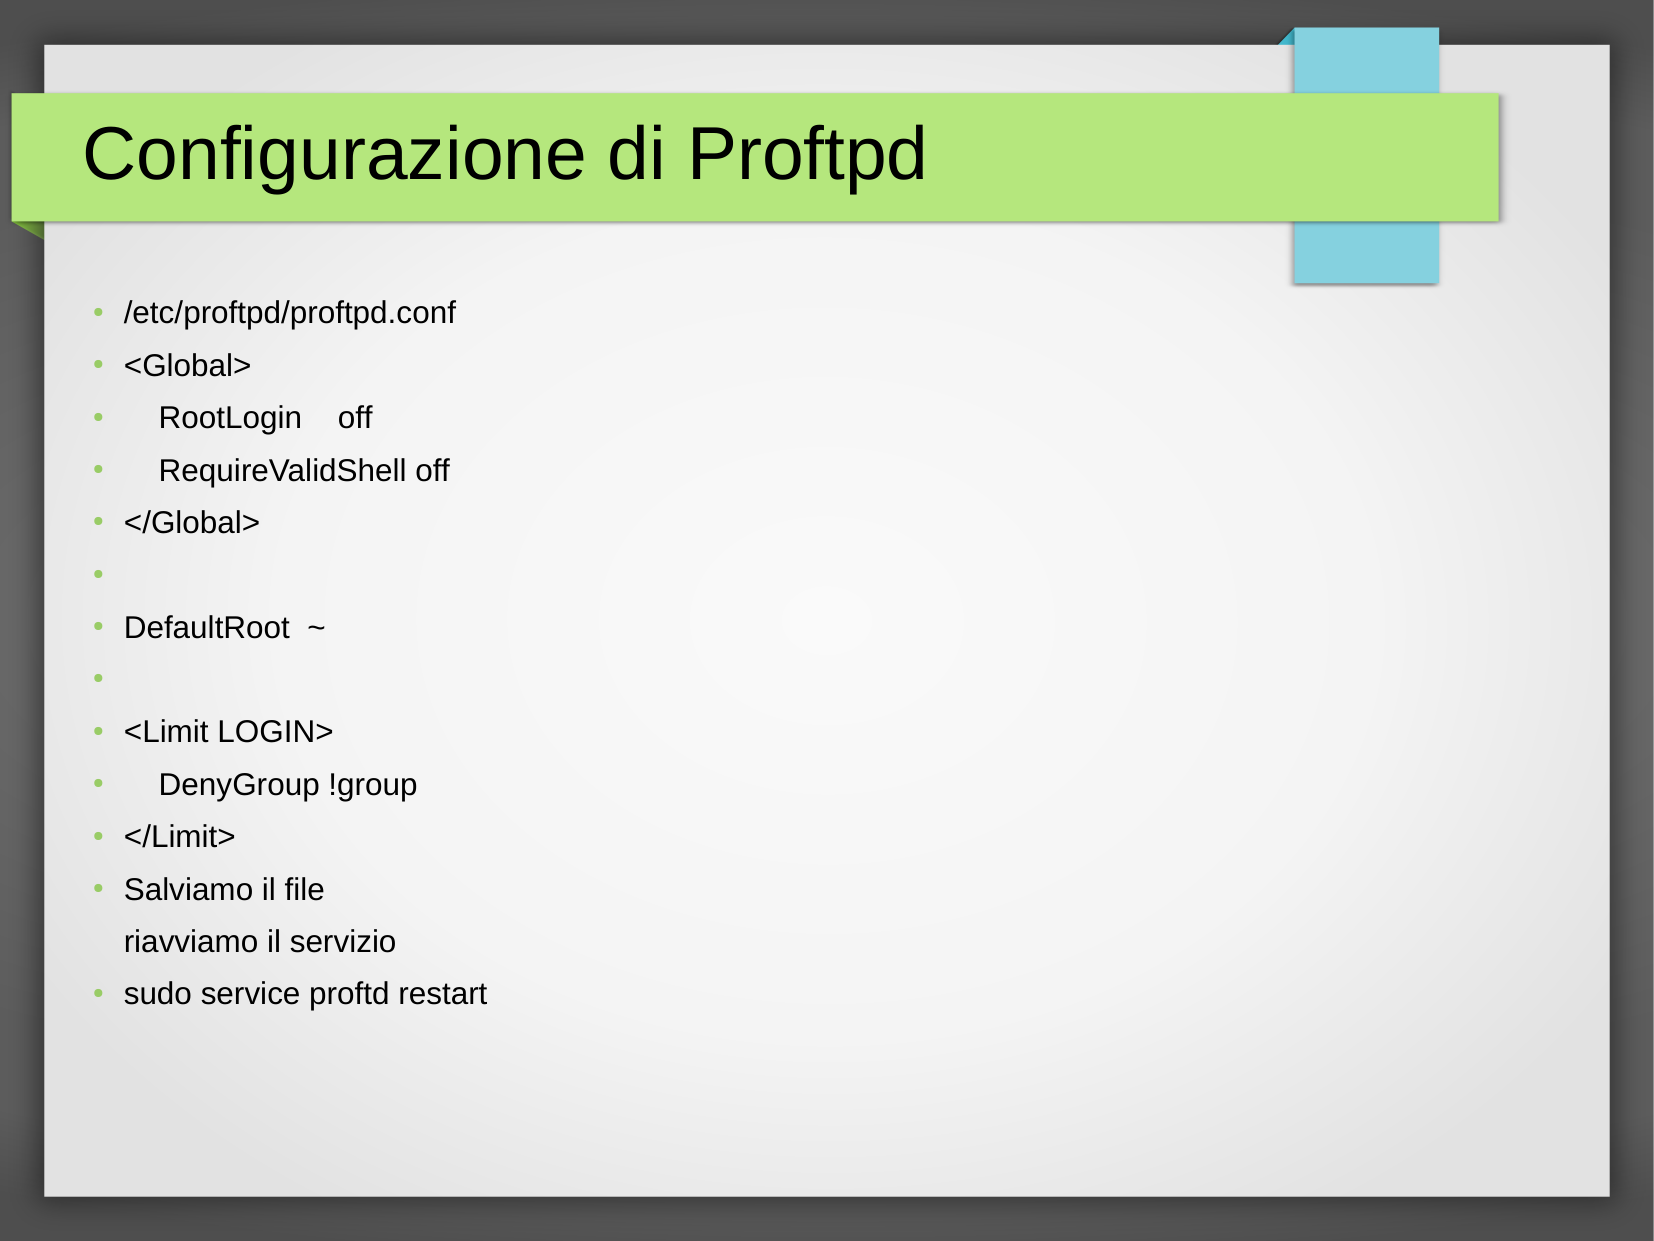

# Configurazione di Proftpd
/etc/proftpd/proftpd.conf
<Global>
 RootLogin	off
 RequireValidShell off
</Global>
DefaultRoot ~
<Limit LOGIN>
 DenyGroup !group
</Limit>
Salviamo il file
riavviamo il servizio
sudo service proftd restart